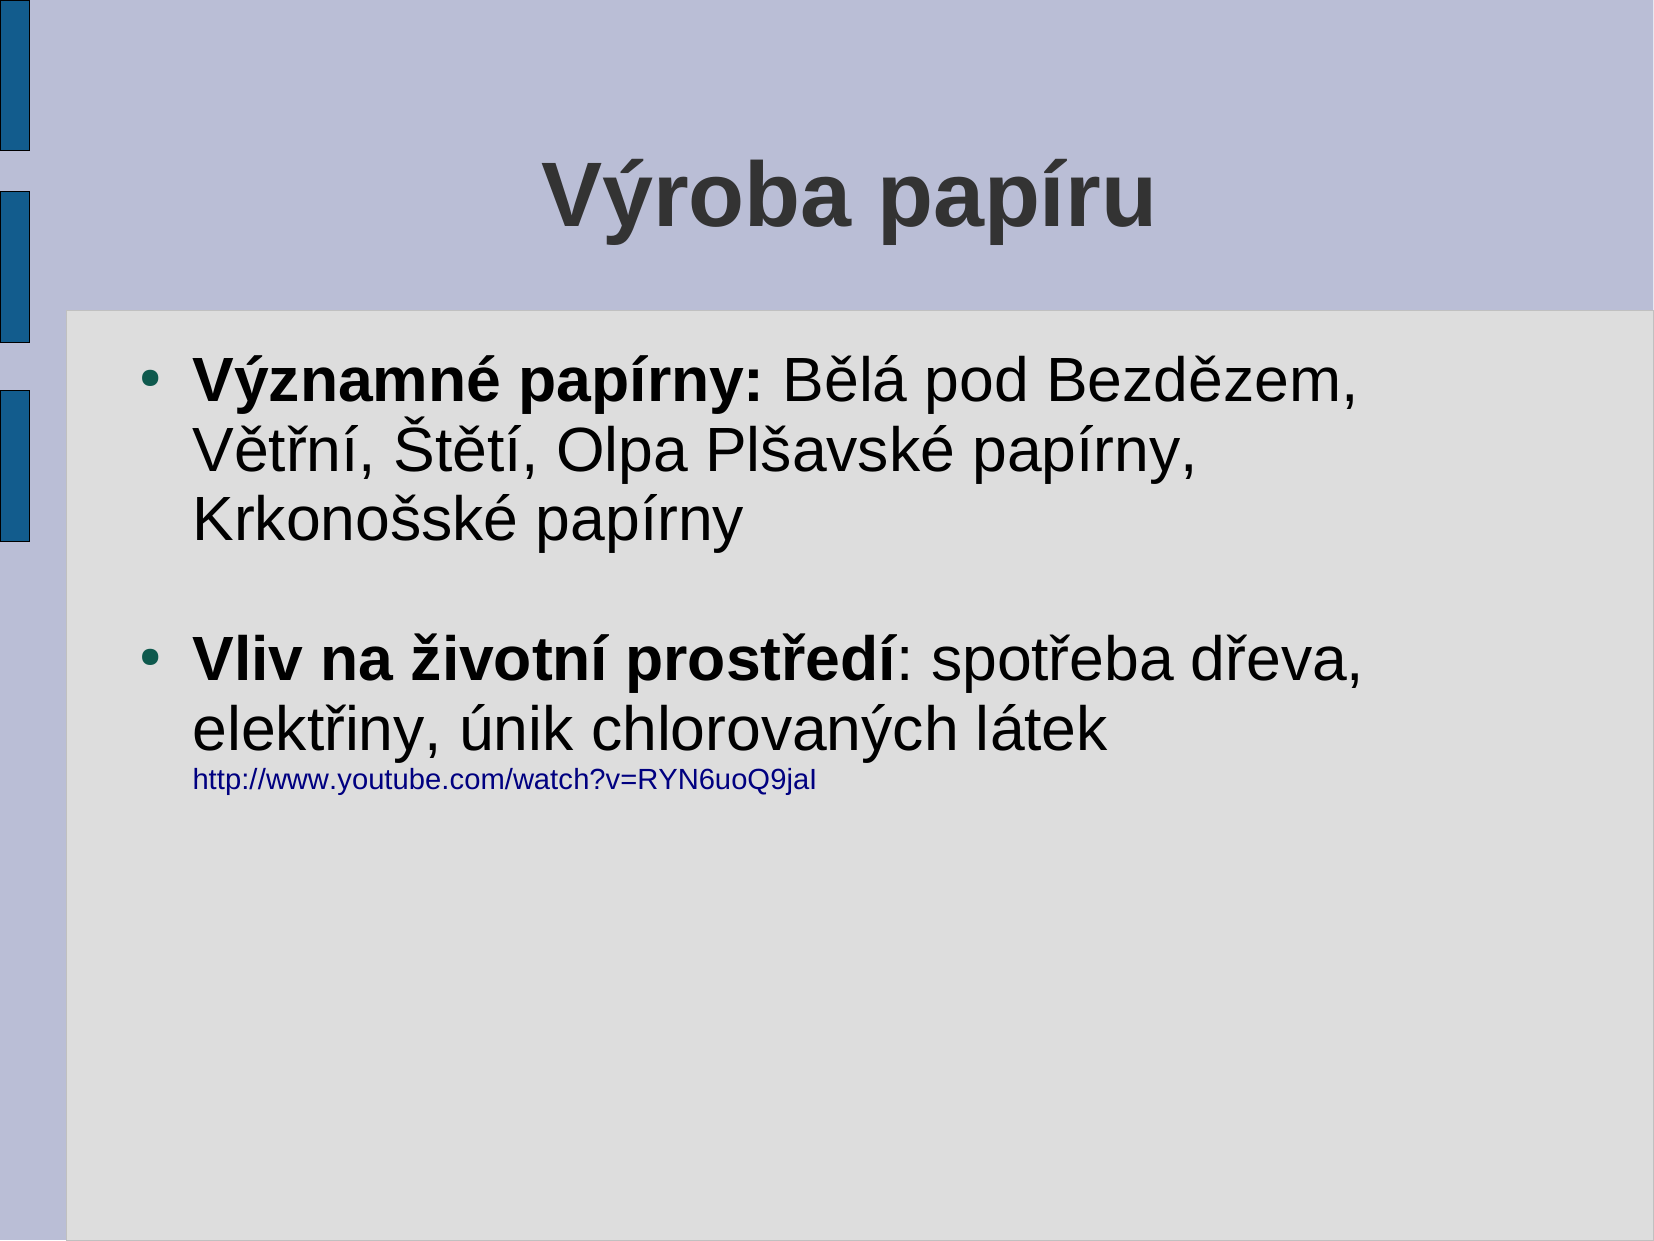

# Výroba papíru
Významné papírny: Bělá pod Bezdězem, Větřní, Štětí, Olpa Plšavské papírny, Krkonošské papírny
Vliv na životní prostředí: spotřeba dřeva, elektřiny, únik chlorovaných látek
http://www.youtube.com/watch?v=RYN6uoQ9jaI